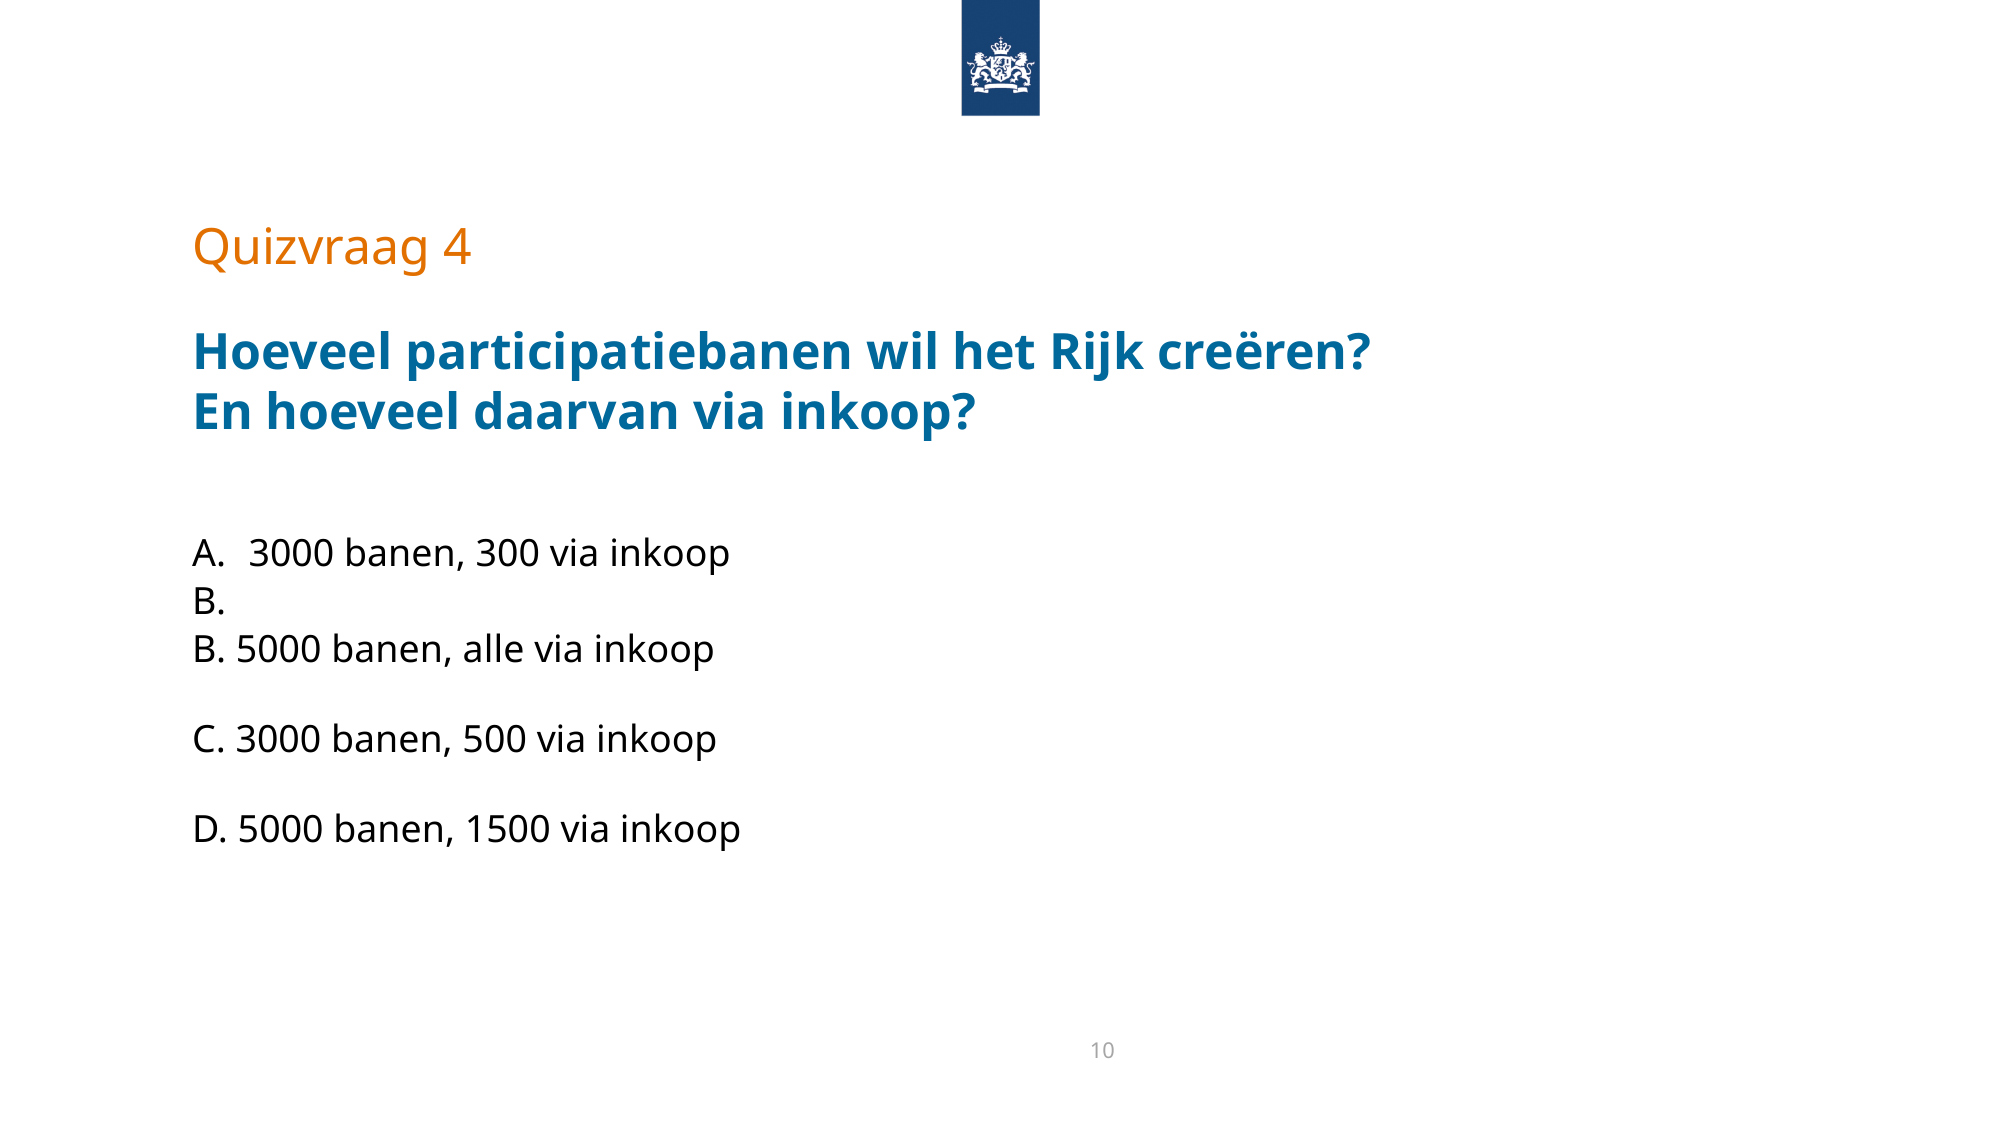

Quizvraag 4
Hoeveel participatiebanen wil het Rijk creëren?
En hoeveel daarvan via inkoop?
3000 banen, 300 via inkoop
B. 5000 banen, alle via inkoop
C. 3000 banen, 500 via inkoop
D. 5000 banen, 1500 via inkoop